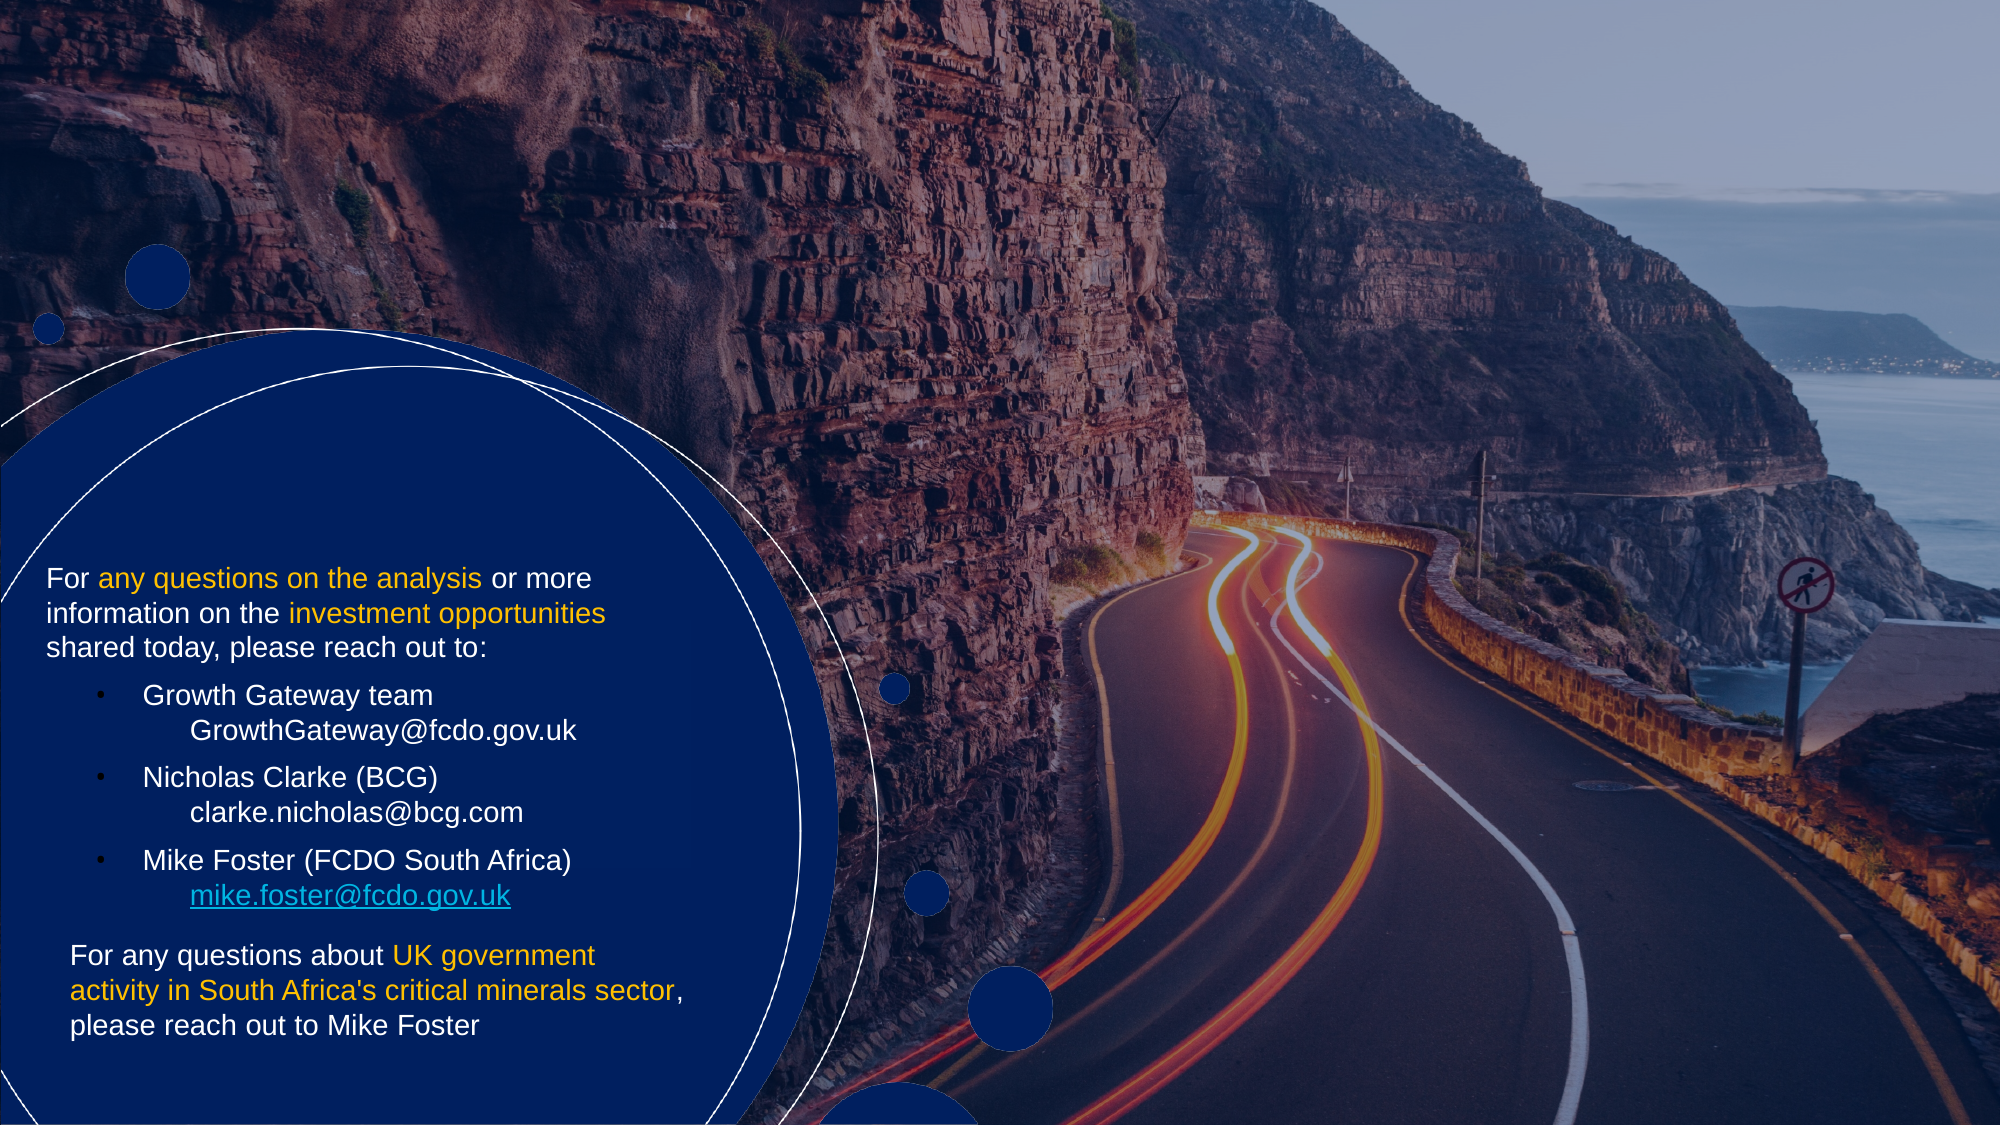

For any questions on the analysis or more information on the investment opportunities shared today, please reach out to:
Growth Gateway team GrowthGateway@fcdo.gov.uk
Nicholas Clarke (BCG) clarke.nicholas@bcg.com
Mike Foster (FCDO South Africa) mike.foster@fcdo.gov.uk
For any questions about UK government activity in South Africa's critical minerals sector, please reach out to Mike Foster